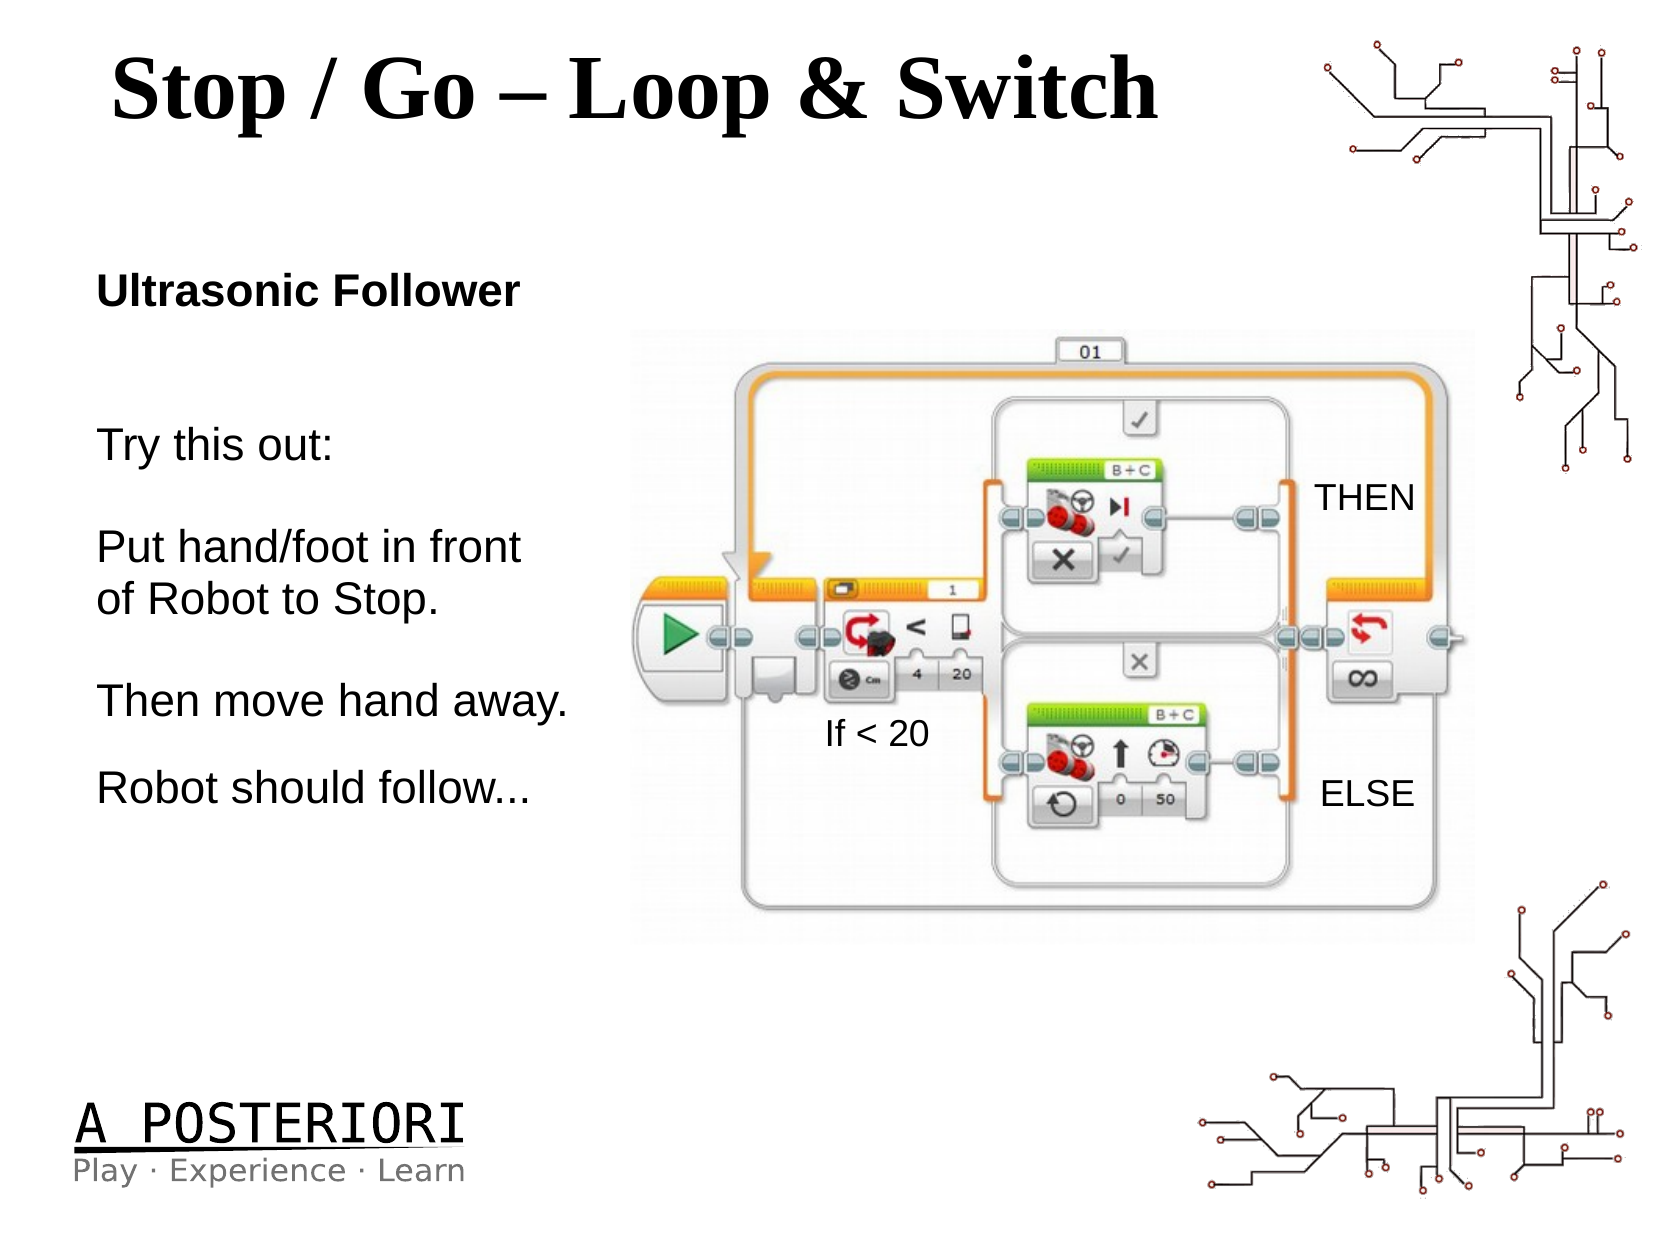

# Stop / Go – Loop & Switch
Ultrasonic Follower
Try this out:
Put hand/foot in front
of Robot to Stop.
Then move hand away.
Robot should follow...
THEN
If < 20
ELSE